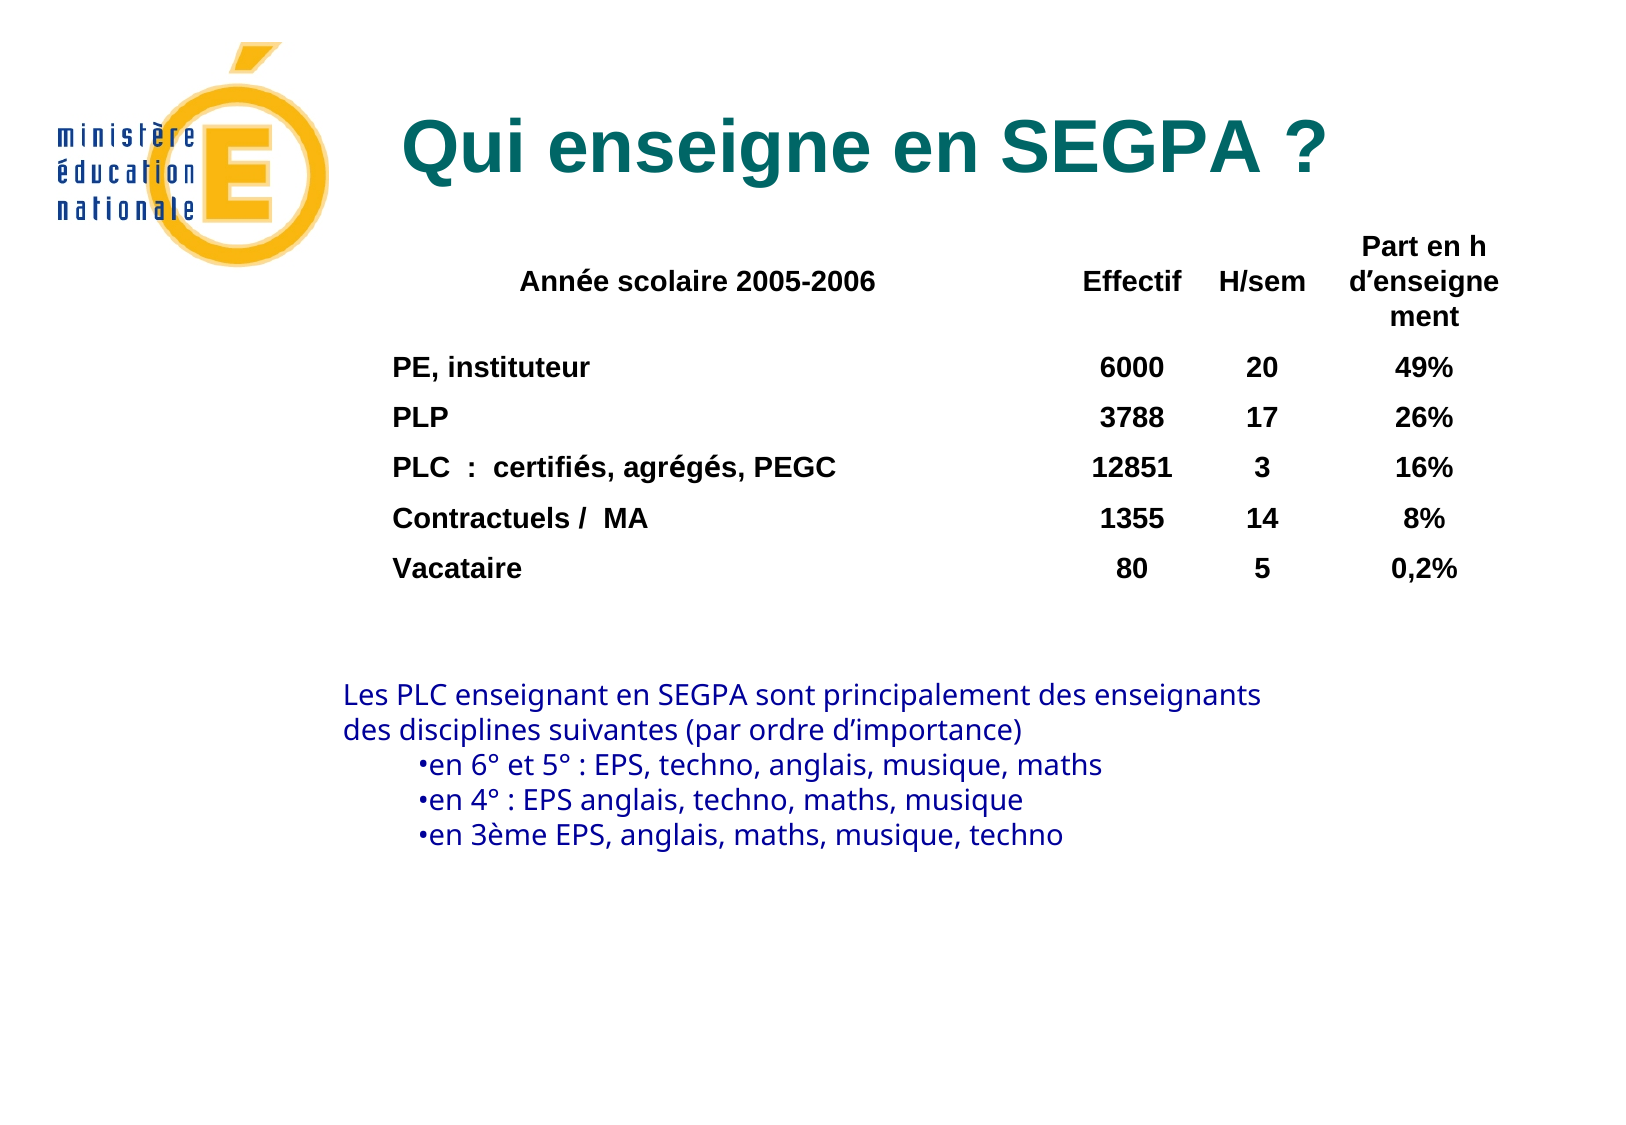

Qui enseigne en SEGPA ?
| Année scolaire 2005-2006 | Effectif | H/sem | Part en h d’enseignement |
| --- | --- | --- | --- |
| PE, instituteur | 6000 | 20 | 49% |
| PLP | 3788 | 17 | 26% |
| PLC : certifiés, agrégés, PEGC | 12851 | 3 | 16% |
| Contractuels / MA | 1355 | 14 | 8% |
| Vacataire | 80 | 5 | 0,2% |
Les PLC enseignant en SEGPA sont principalement des enseignants des disciplines suivantes (par ordre d’importance)
en 6° et 5° : EPS, techno, anglais, musique, maths
en 4° : EPS anglais, techno, maths, musique
en 3ème EPS, anglais, maths, musique, techno